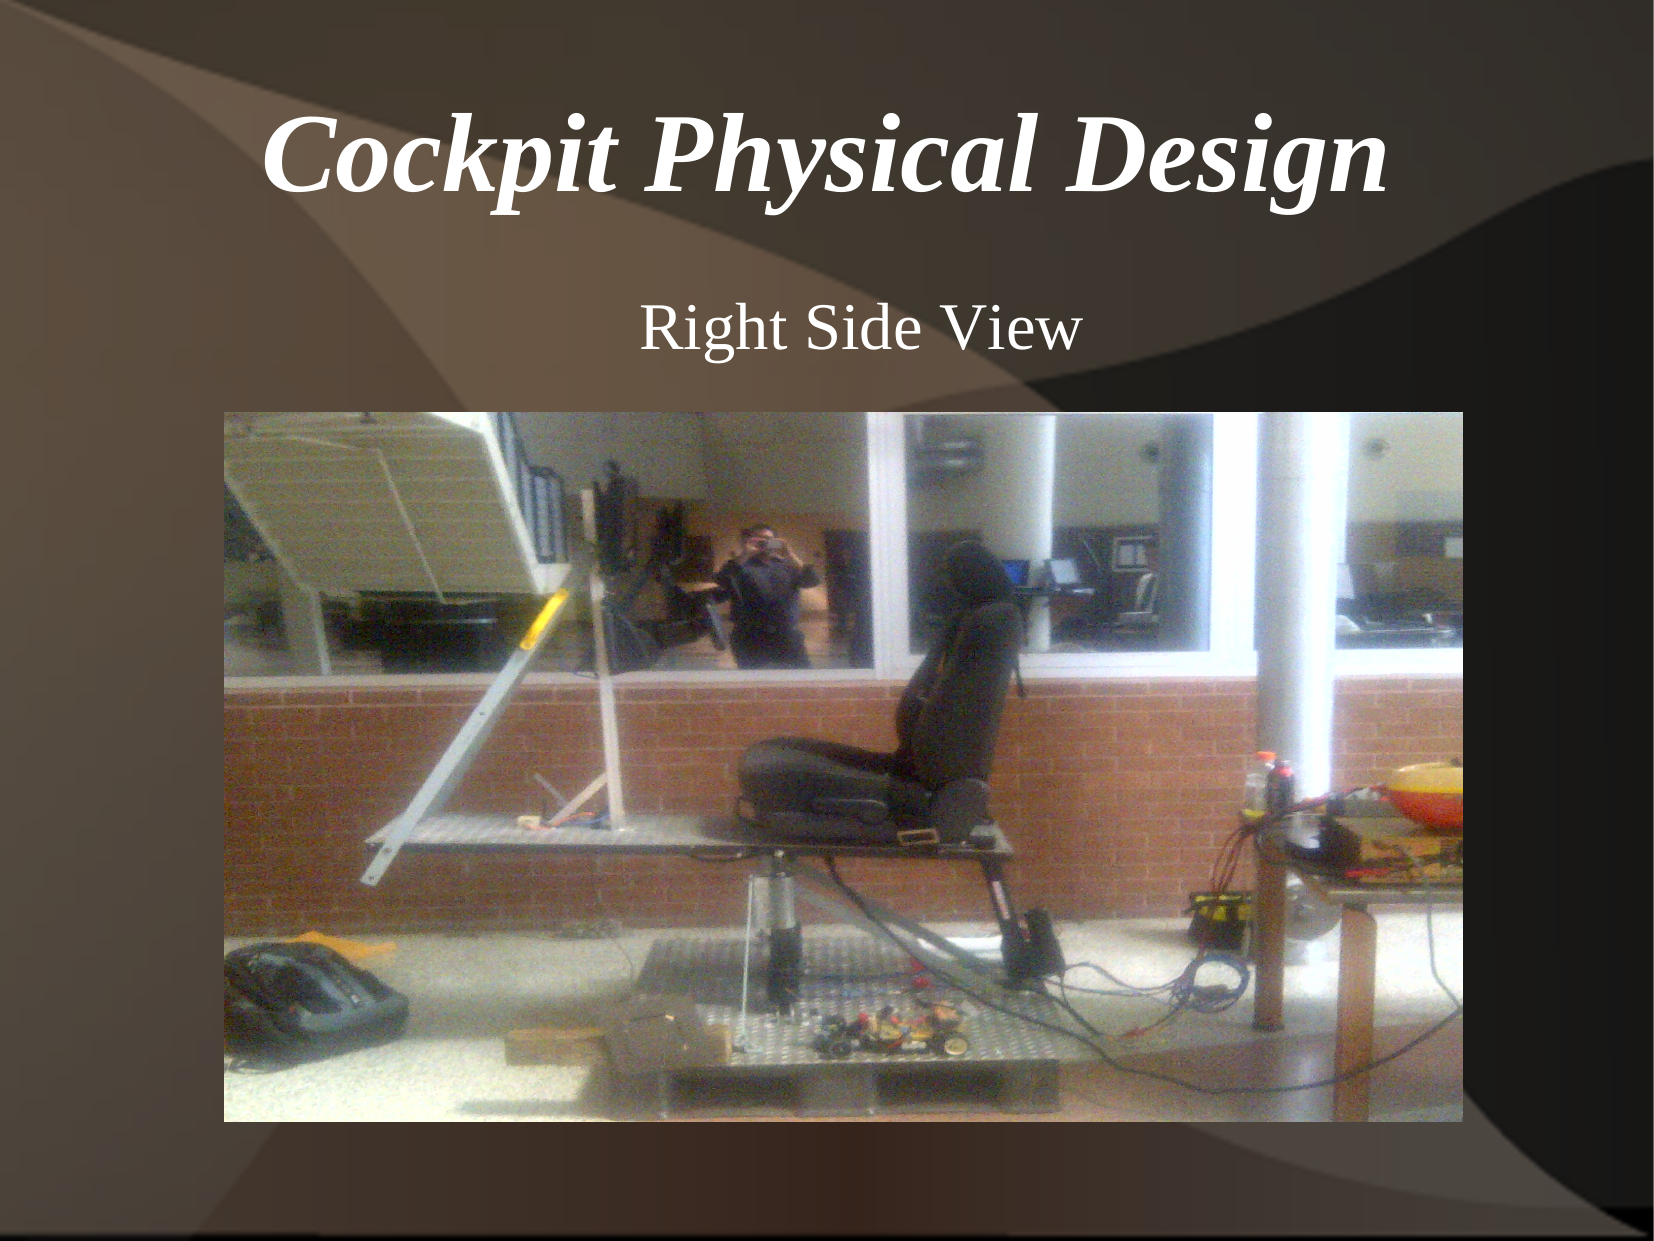

# Cockpit Physical Design
Right Side View